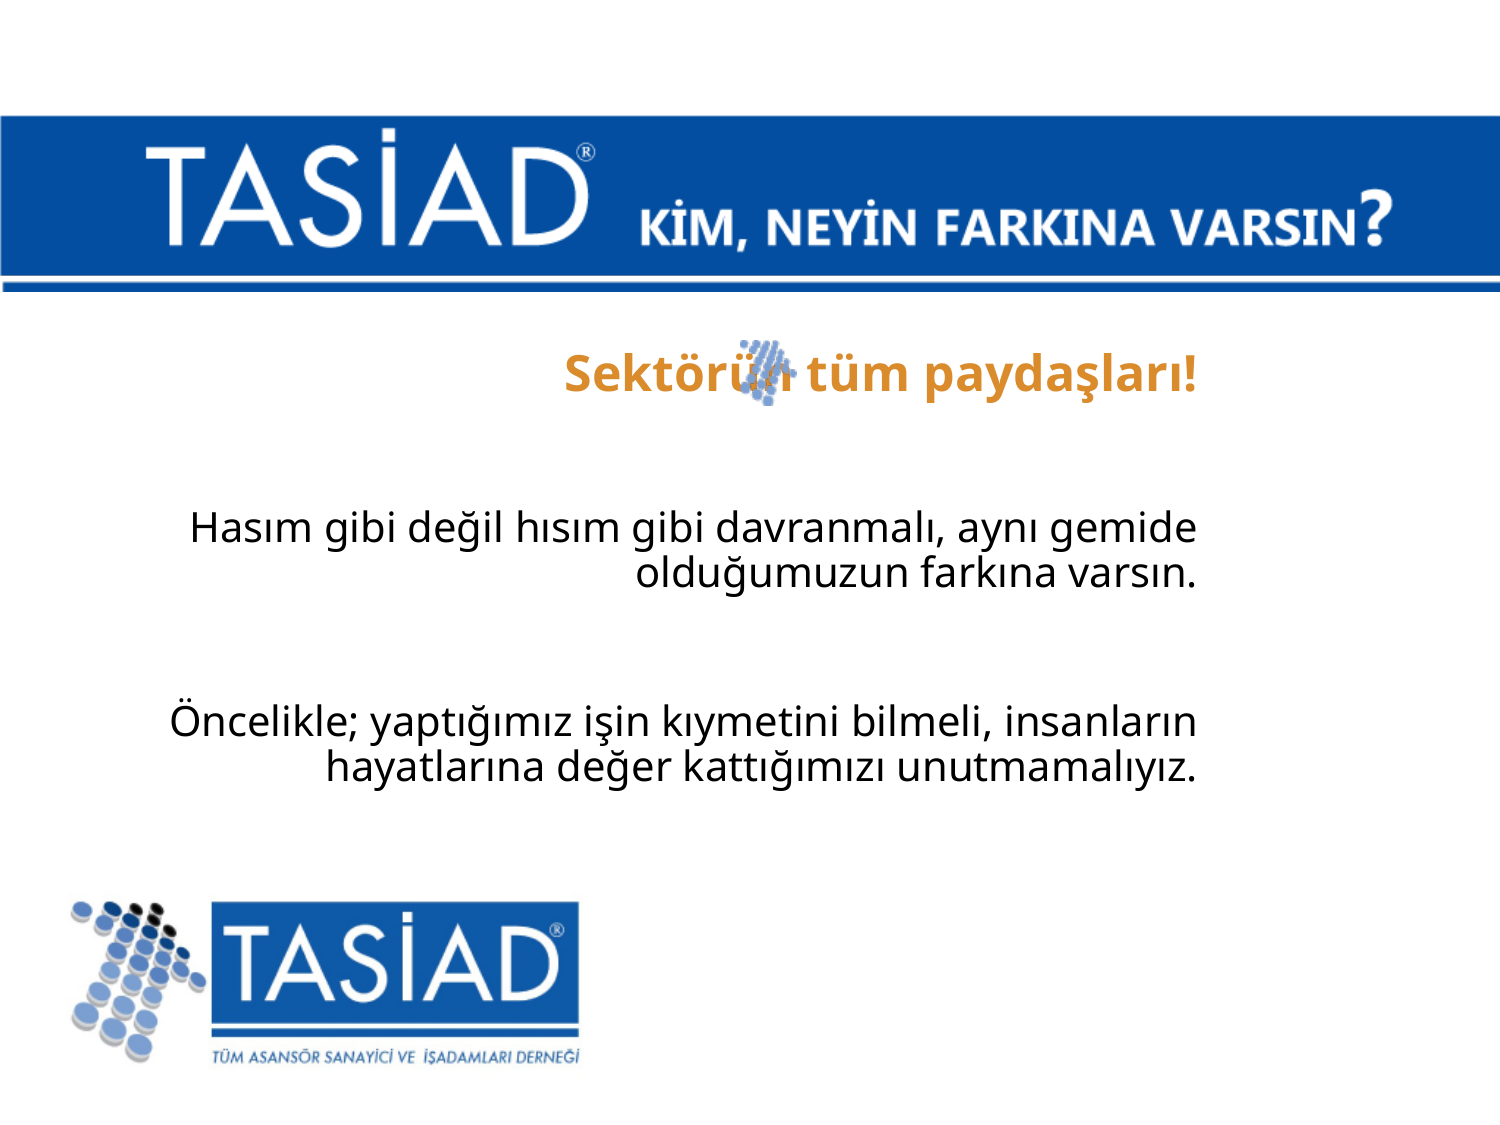

Sektörün tüm paydaşları!
Hasım gibi değil hısım gibi davranmalı, aynı gemide olduğumuzun farkına varsın.
Öncelikle; yaptığımız işin kıymetini bilmeli, insanların hayatlarına değer kattığımızı unutmamalıyız.